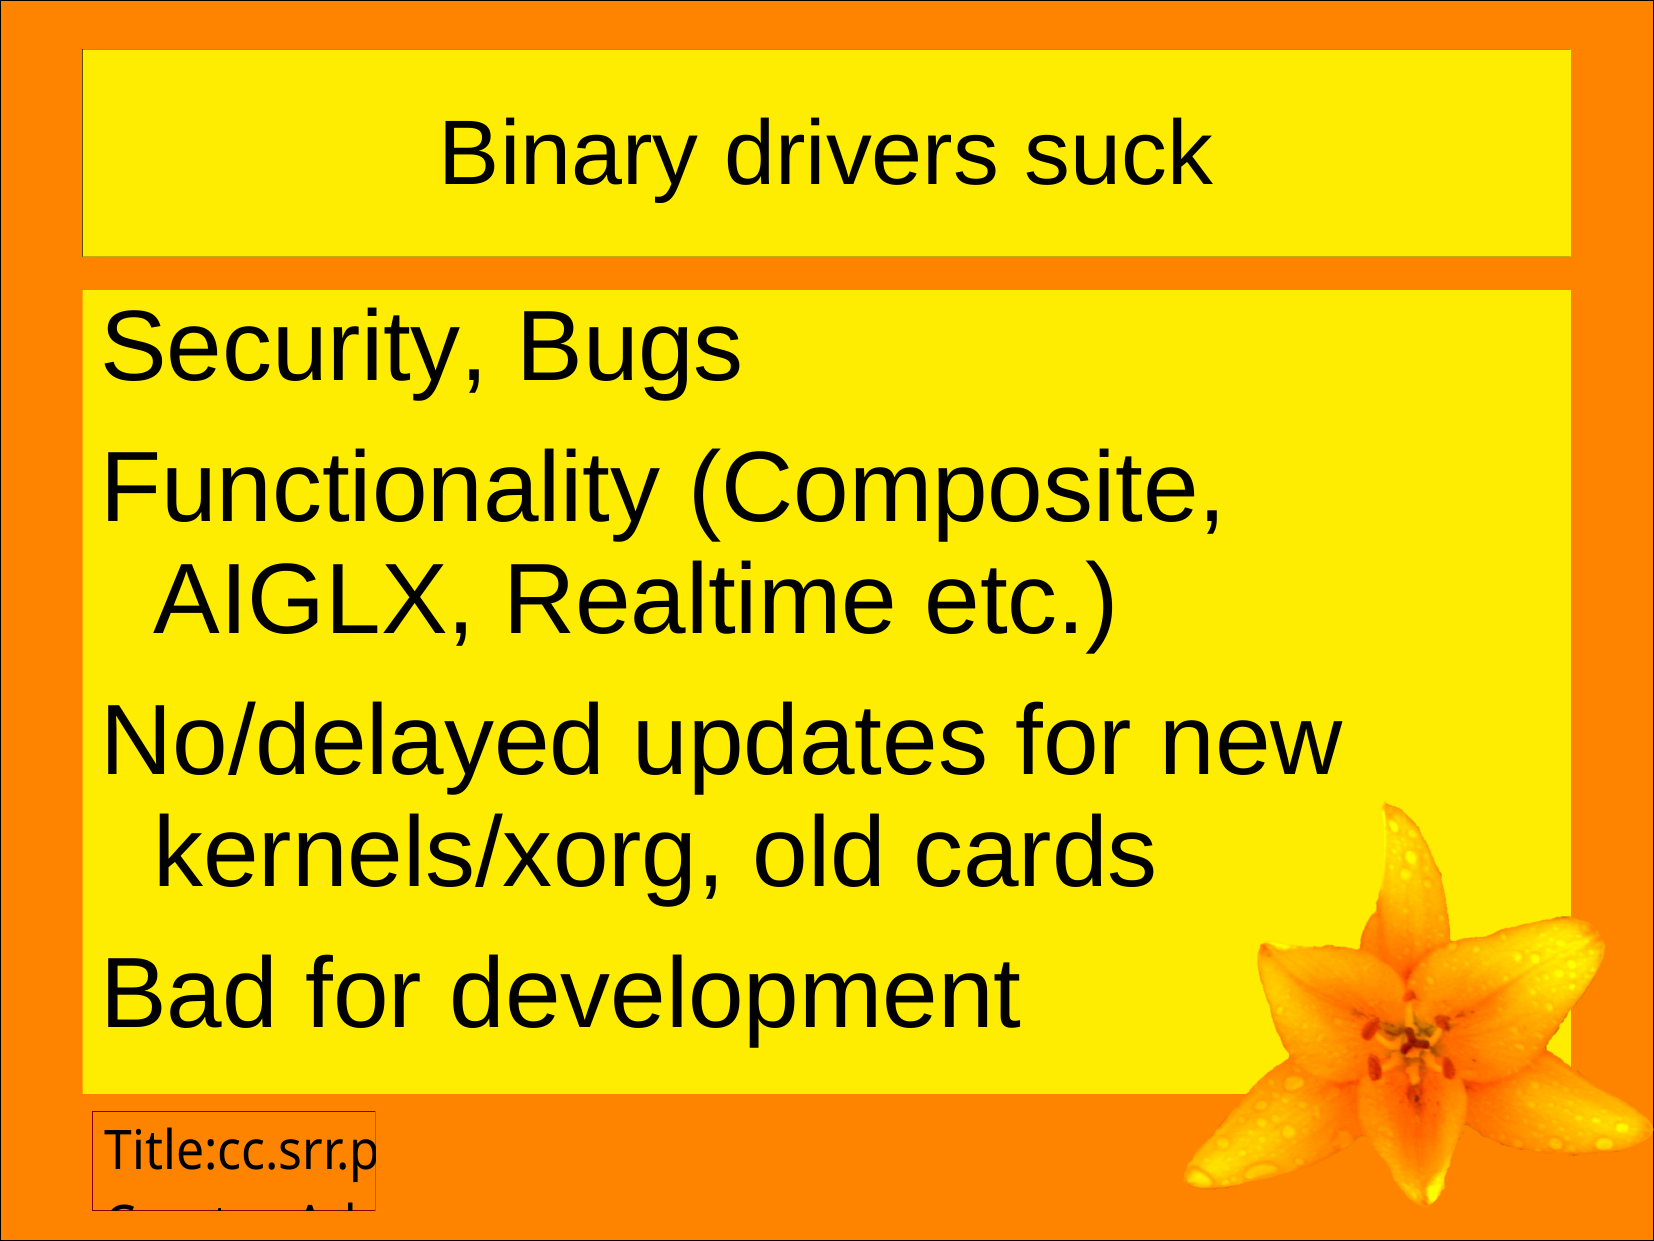

# Binary drivers suck
Security, Bugs
Functionality (Composite, AIGLX, Realtime etc.)
No/delayed updates for new kernels/xorg, old cards
Bad for development